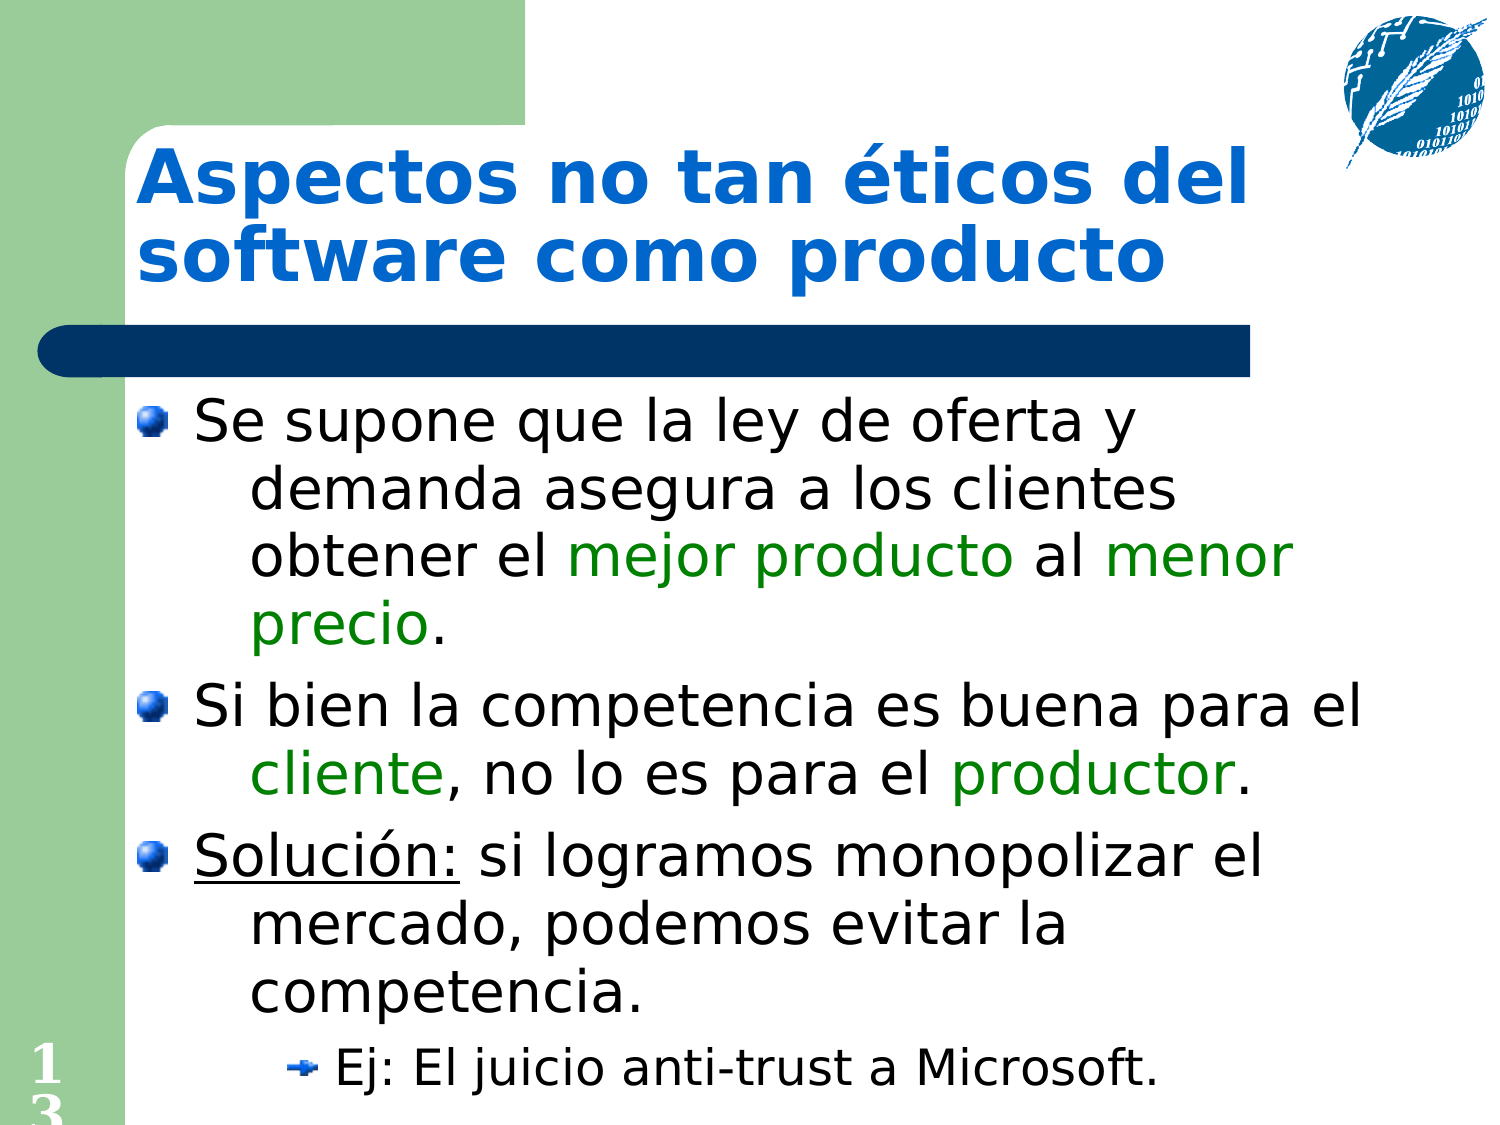

# Aspectos no tan éticos del software como producto
Se supone que la ley de oferta y demanda asegura a los clientes obtener el mejor producto al menor precio.
Si bien la competencia es buena para el cliente, no lo es para el productor.
Solución: si logramos monopolizar el mercado, podemos evitar la competencia.
Ej: El juicio anti-trust a Microsoft.
13